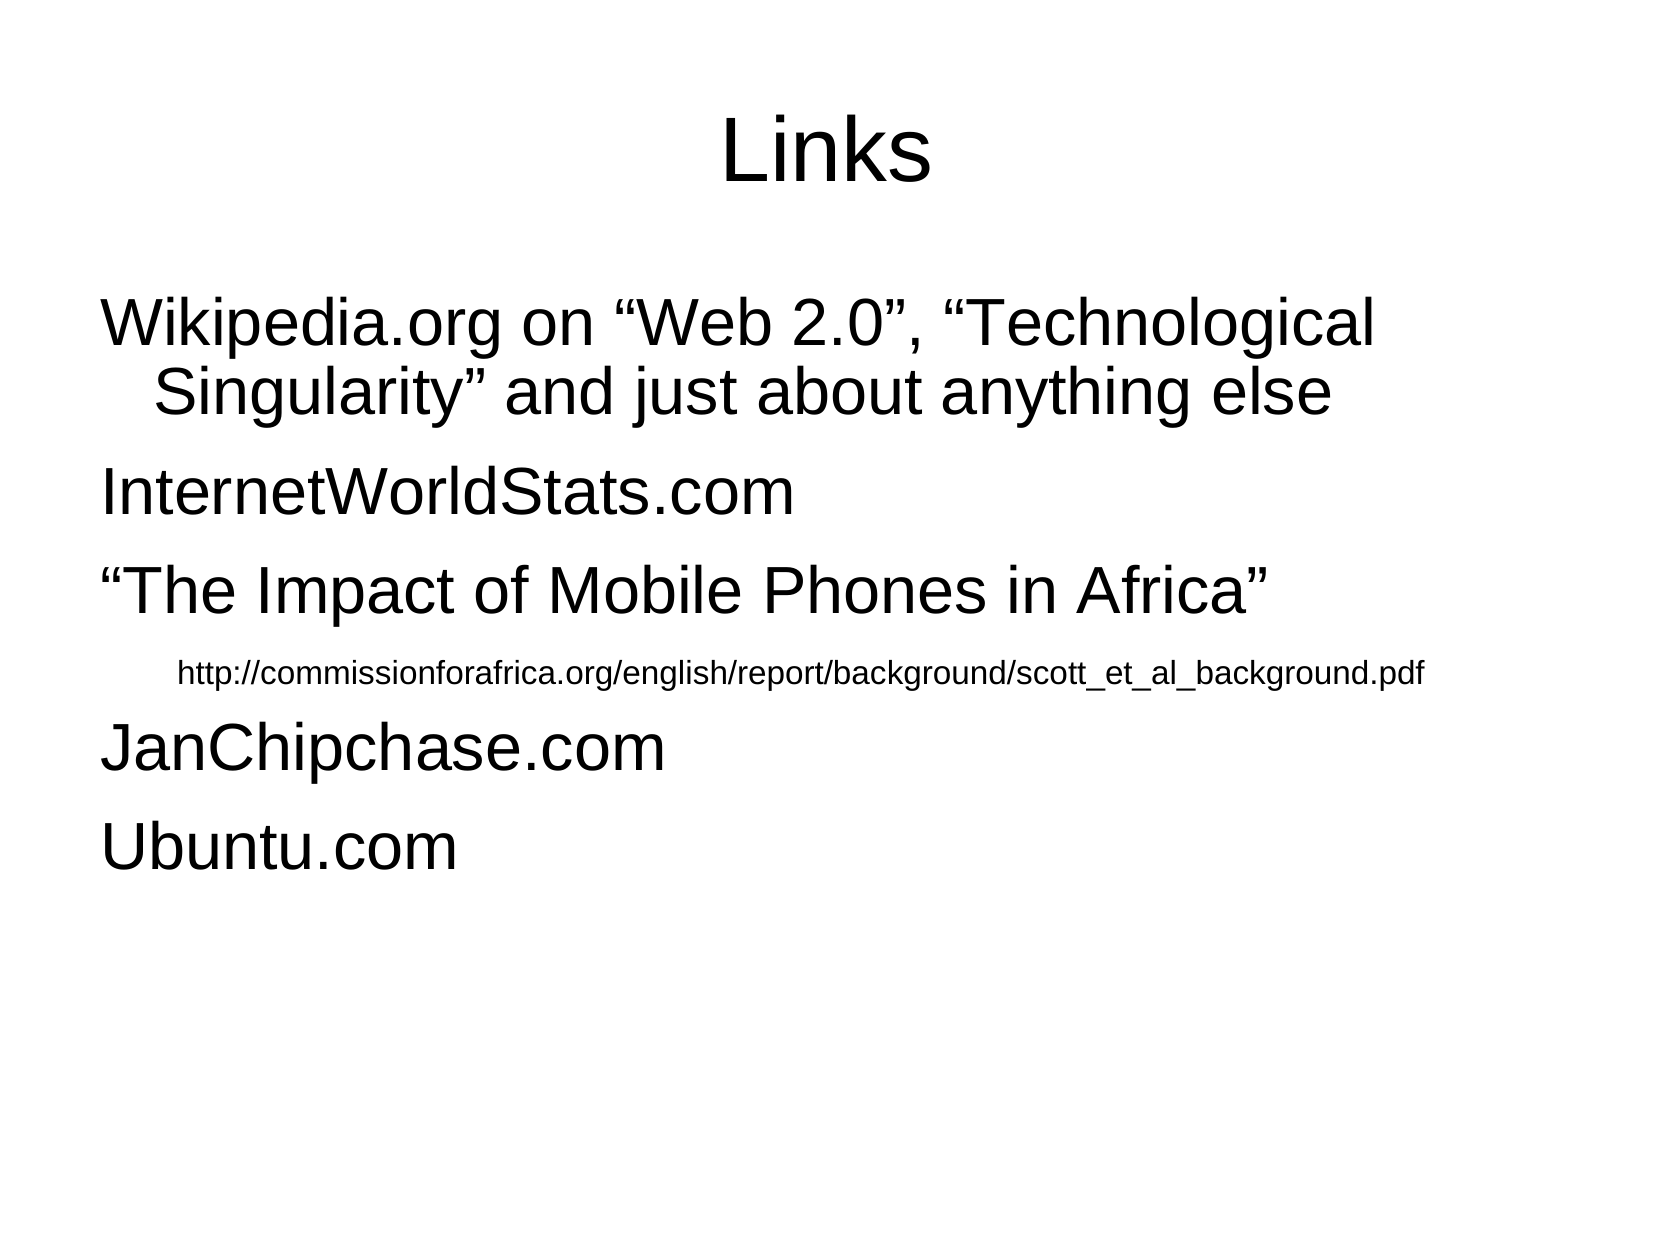

# Links
Wikipedia.org on “Web 2.0”, “Technological Singularity” and just about anything else
InternetWorldStats.com
“The Impact of Mobile Phones in Africa”
http://commissionforafrica.org/english/report/background/scott_et_al_background.pdf
JanChipchase.com
Ubuntu.com